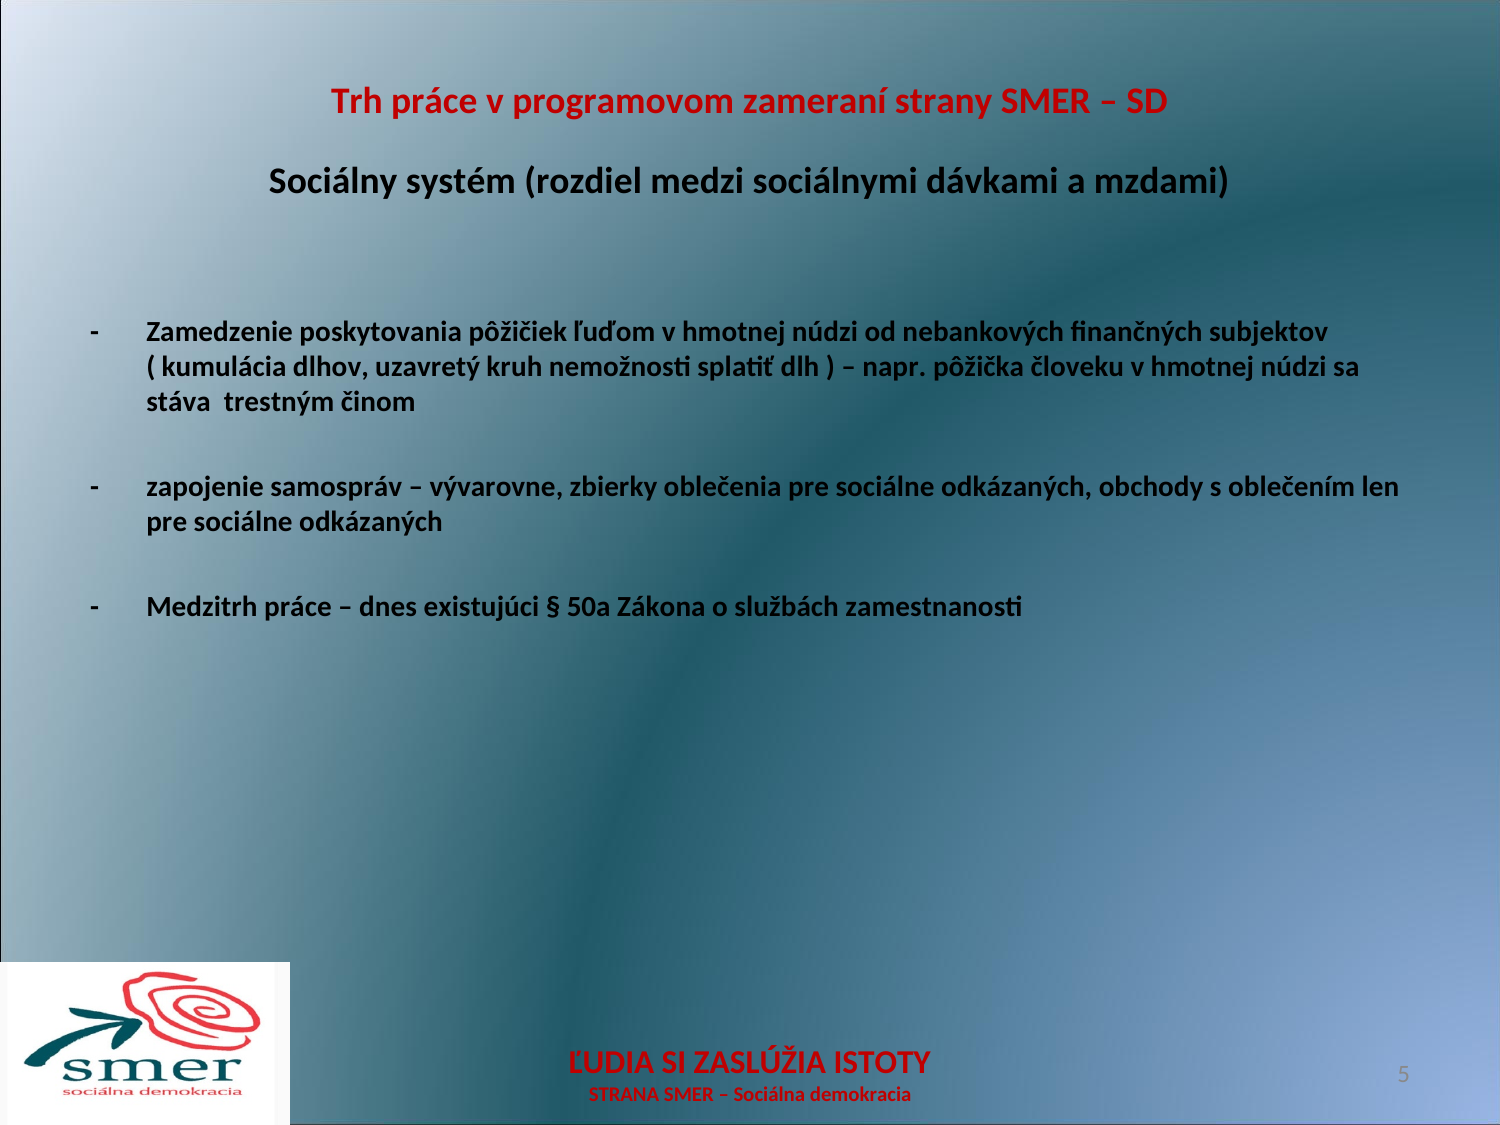

# Trh práce v programovom zameraní strany SMER – SD Sociálny systém (rozdiel medzi sociálnymi dávkami a mzdami)
-	Zamedzenie poskytovania pôžičiek ľuďom v hmotnej núdzi od nebankových finančných subjektov ( kumulácia dlhov, uzavretý kruh nemožnosti splatiť dlh ) – napr. pôžička človeku v hmotnej núdzi sa stáva trestným činom
-	zapojenie samospráv – vývarovne, zbierky oblečenia pre sociálne odkázaných, obchody s oblečením len pre sociálne odkázaných
-	Medzitrh práce – dnes existujúci § 50a Zákona o službách zamestnanosti
ĽUDIA SI ZASLÚŽIA ISTOTY
STRANA SMER – Sociálna demokracia